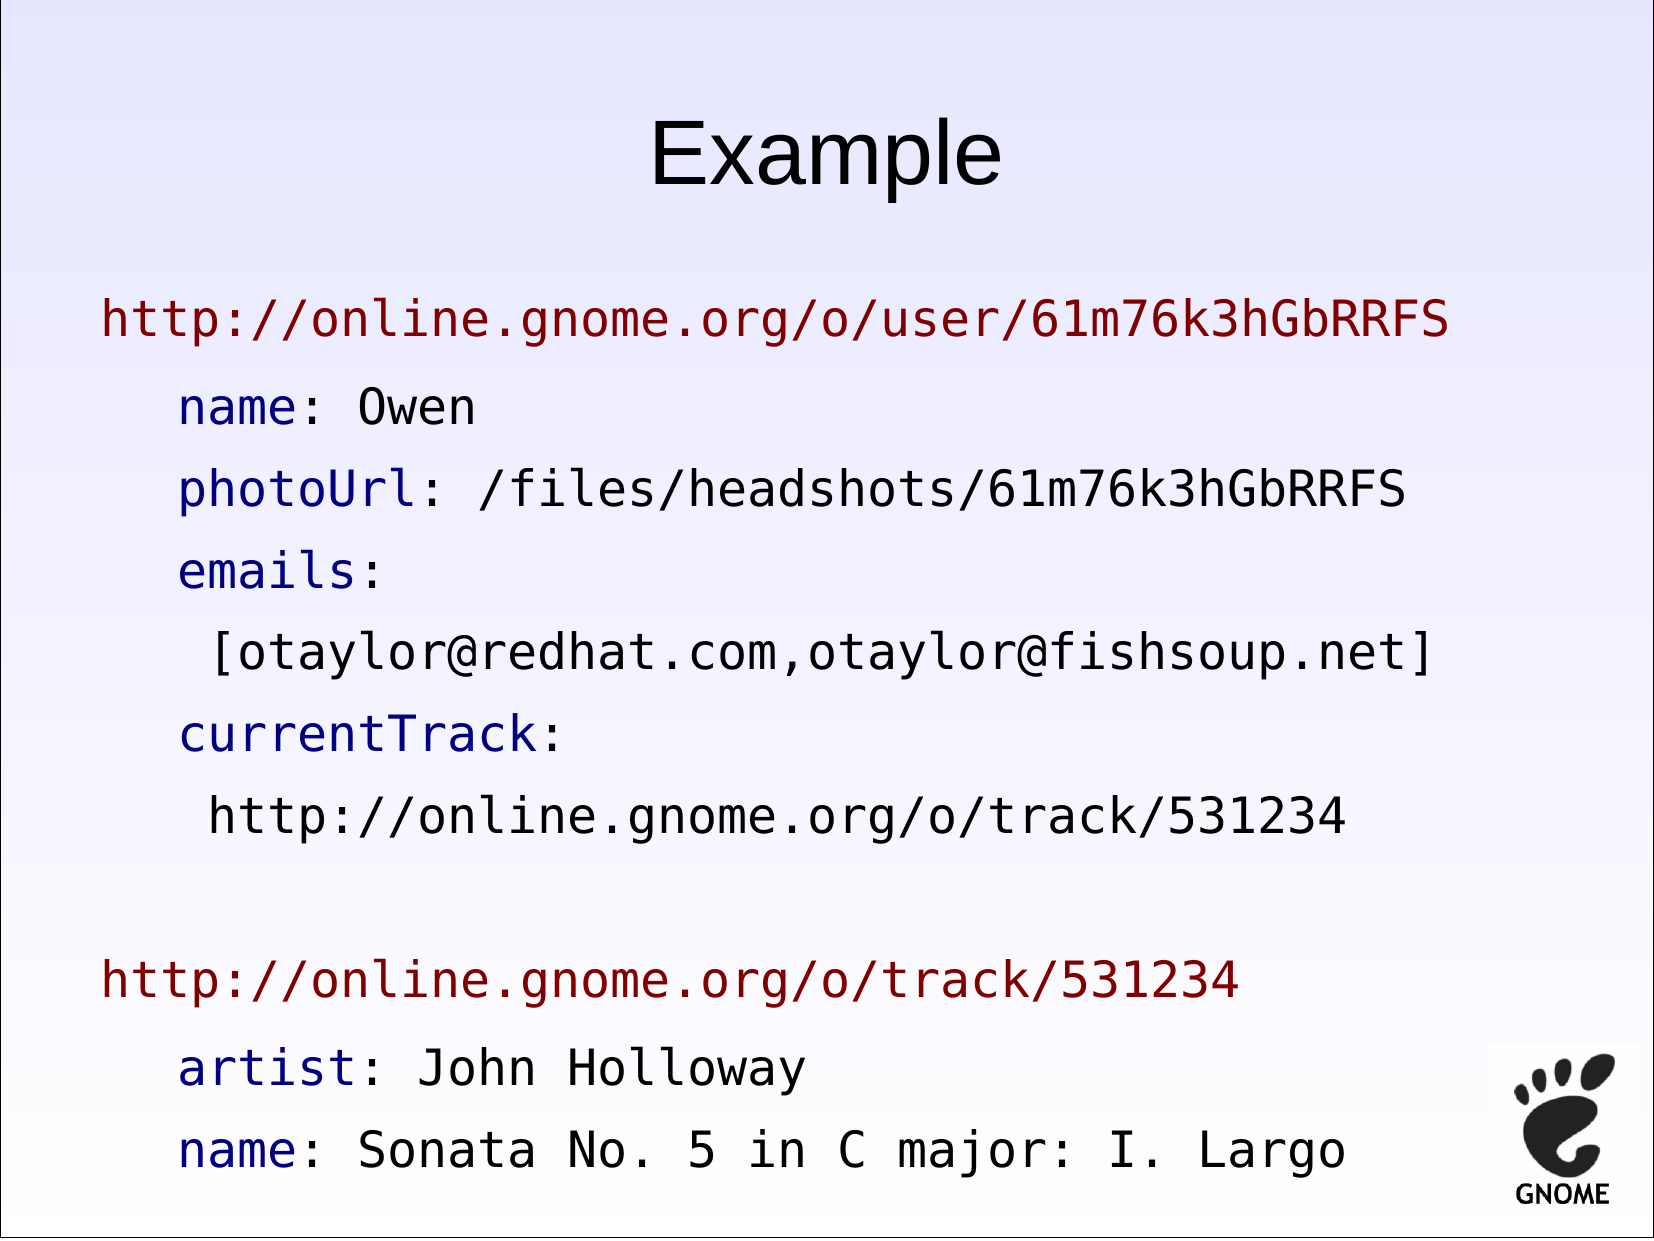

# Example
http://online.gnome.org/o/user/61m76k3hGbRRFS
name: Owen
photoUrl: /files/headshots/61m76k3hGbRRFS
emails:
 [otaylor@redhat.com,otaylor@fishsoup.net]
currentTrack:
 http://online.gnome.org/o/track/531234
http://online.gnome.org/o/track/531234
artist: John Holloway
name: Sonata No. 5 in C major: I. Largo